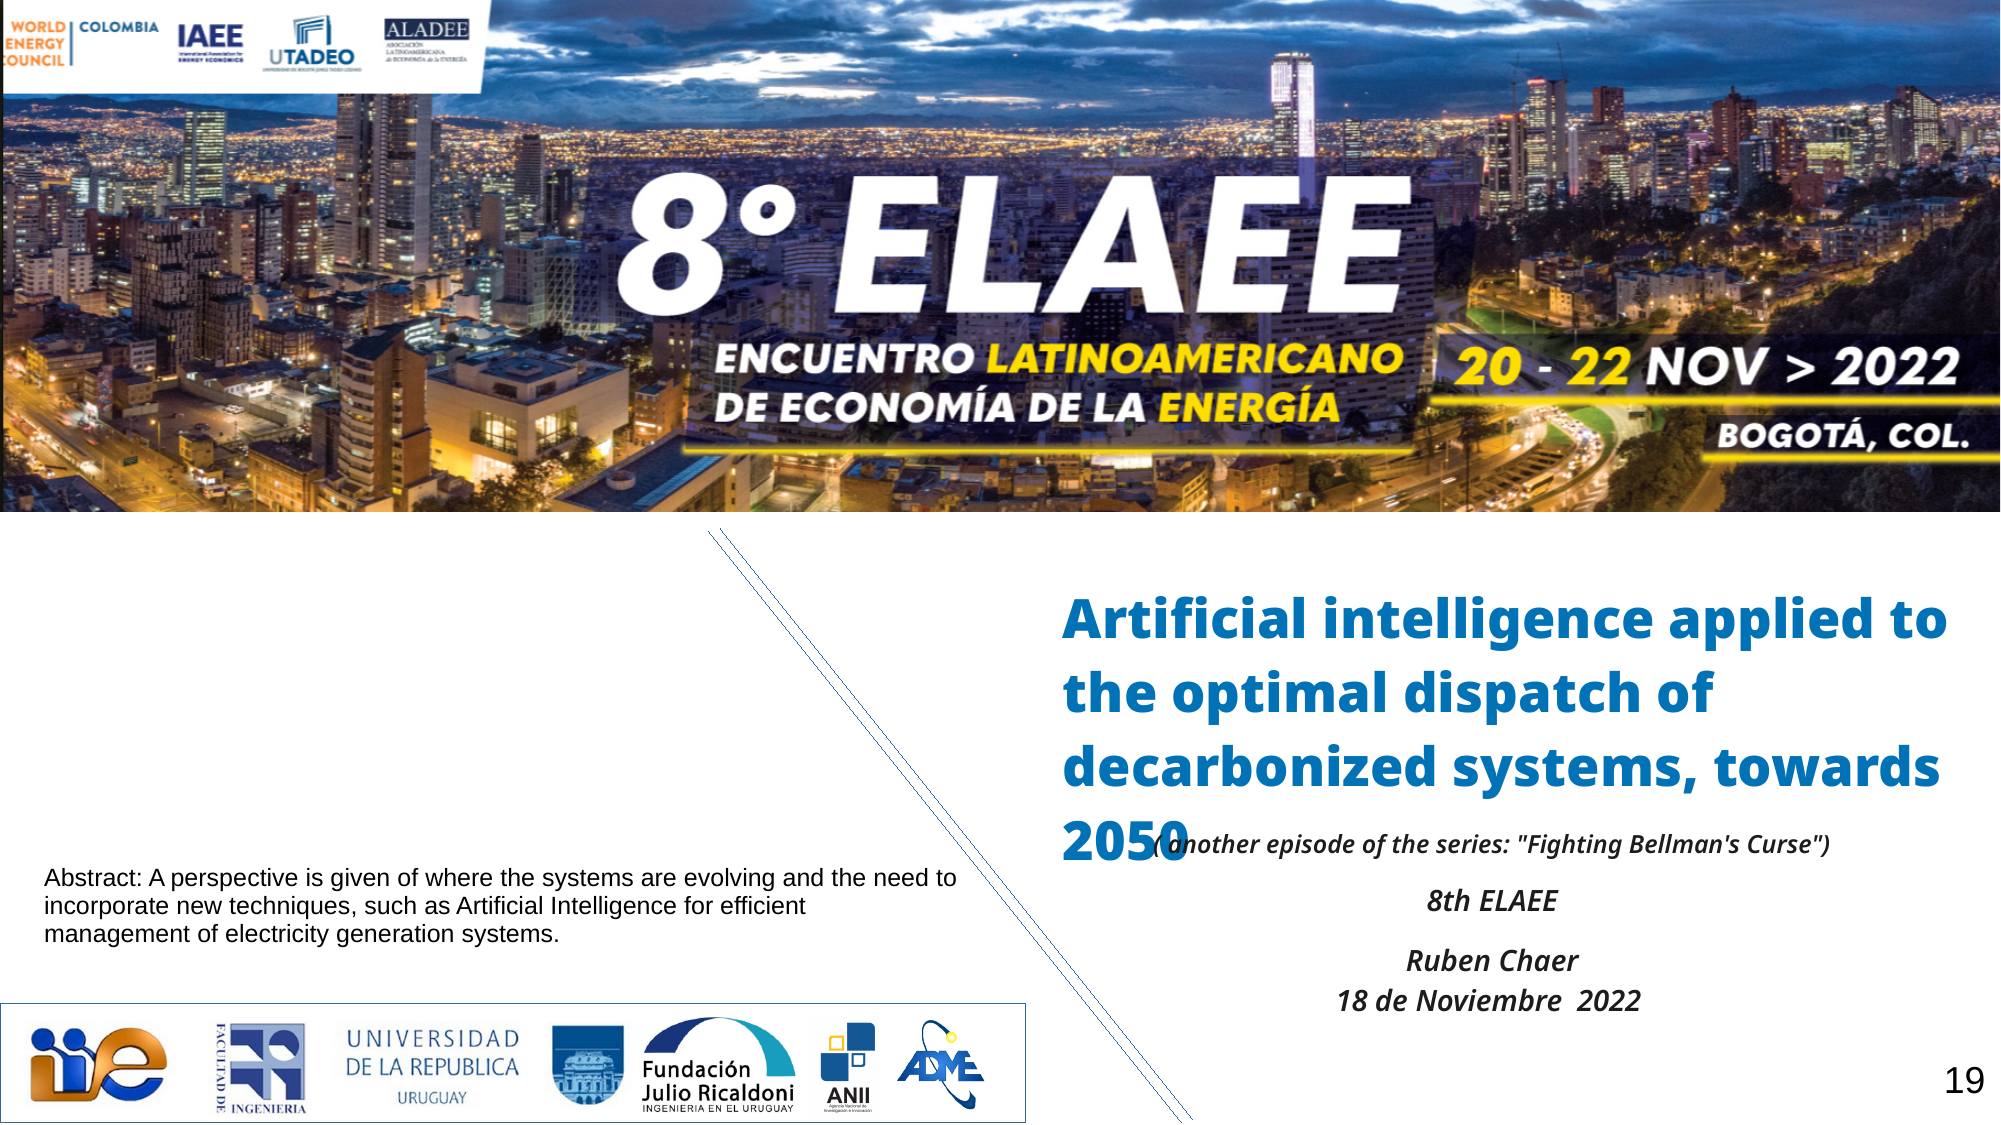

# Artificial intelligence applied to the optimal dispatch of decarbonized systems, towards 2050
( another episode of the series: "Fighting Bellman's Curse")
8th ELAEE
Ruben Chaer
18 de Noviembre 2022
Abstract: A perspective is given of where the systems are evolving and the need to incorporate new techniques, such as Artificial Intelligence for efficient management of electricity generation systems.